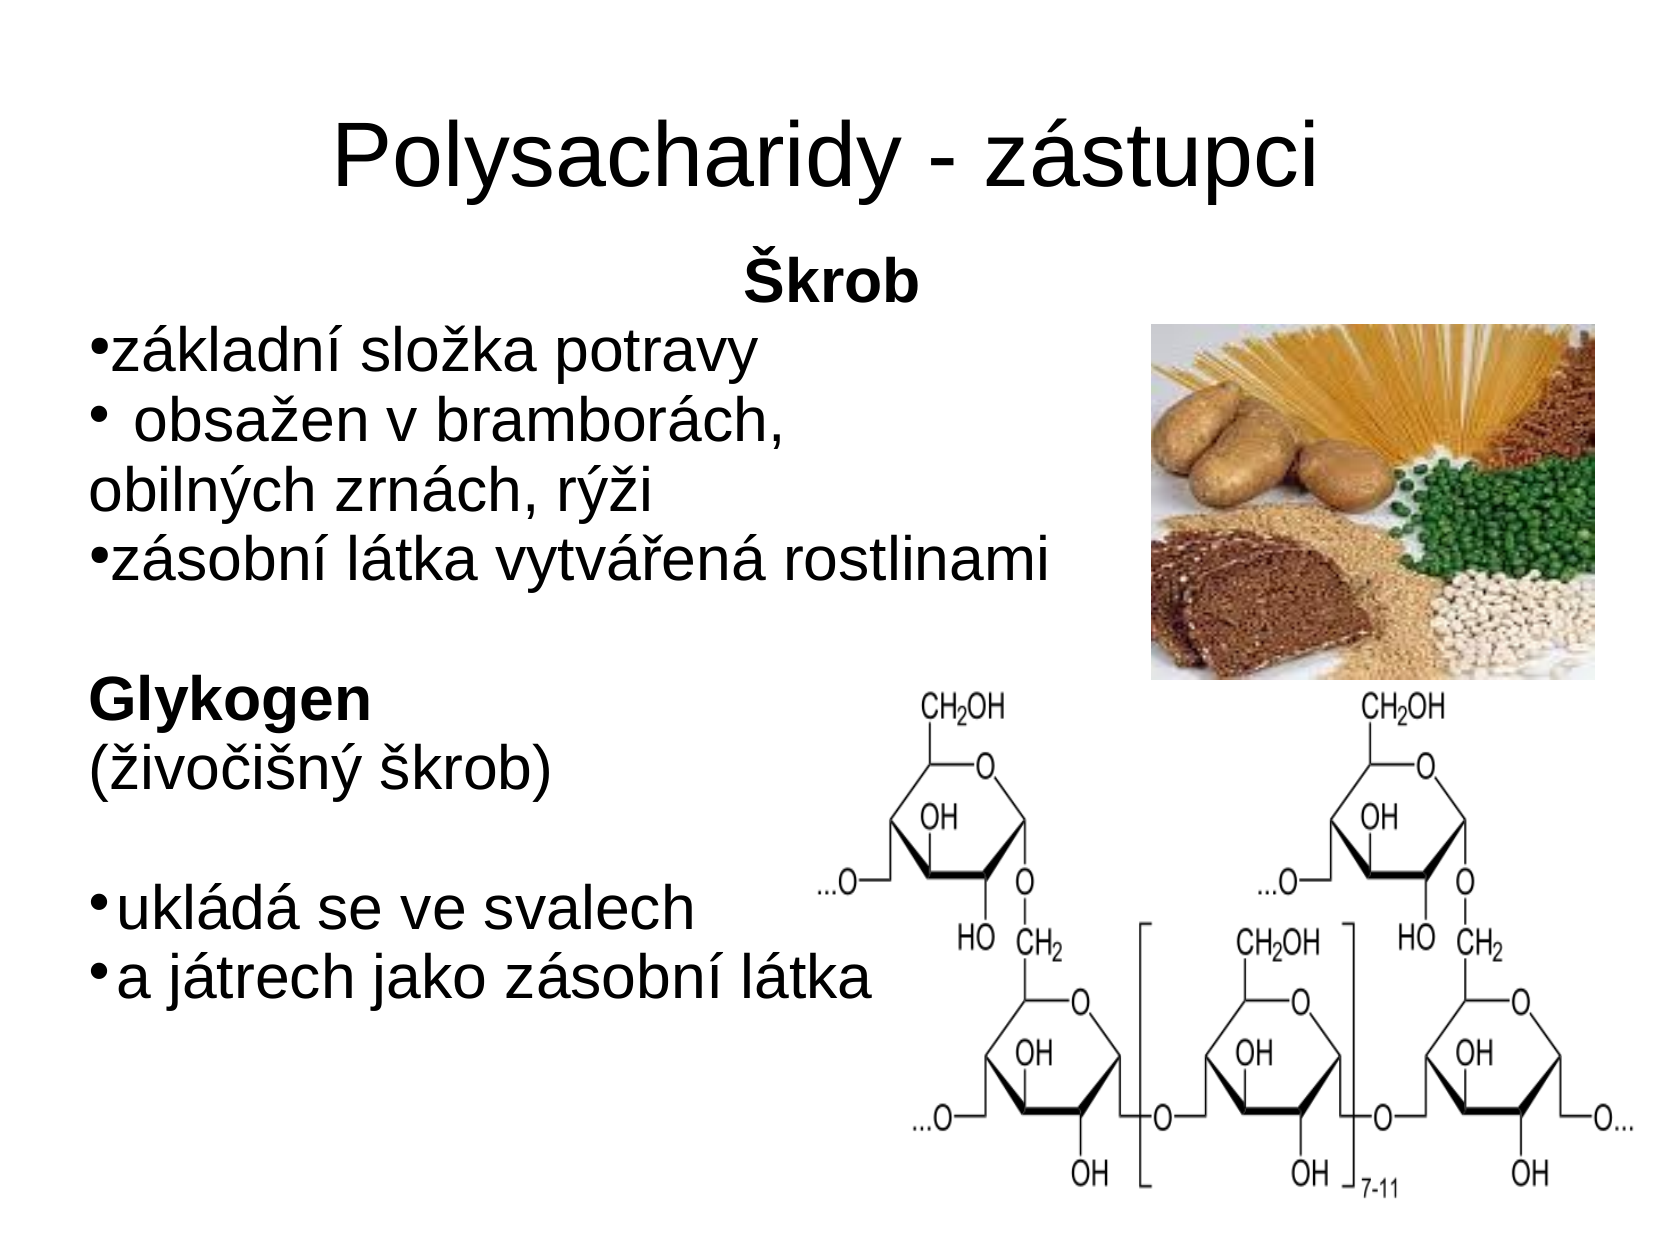

Polysacharidy - zástupci
Škrob
základní složka potravy
 obsažen v bramborách,
obilných zrnách, rýži
zásobní látka vytvářená rostlinami
Glykogen
(živočišný škrob)
ukládá se ve svalech
a játrech jako zásobní látka